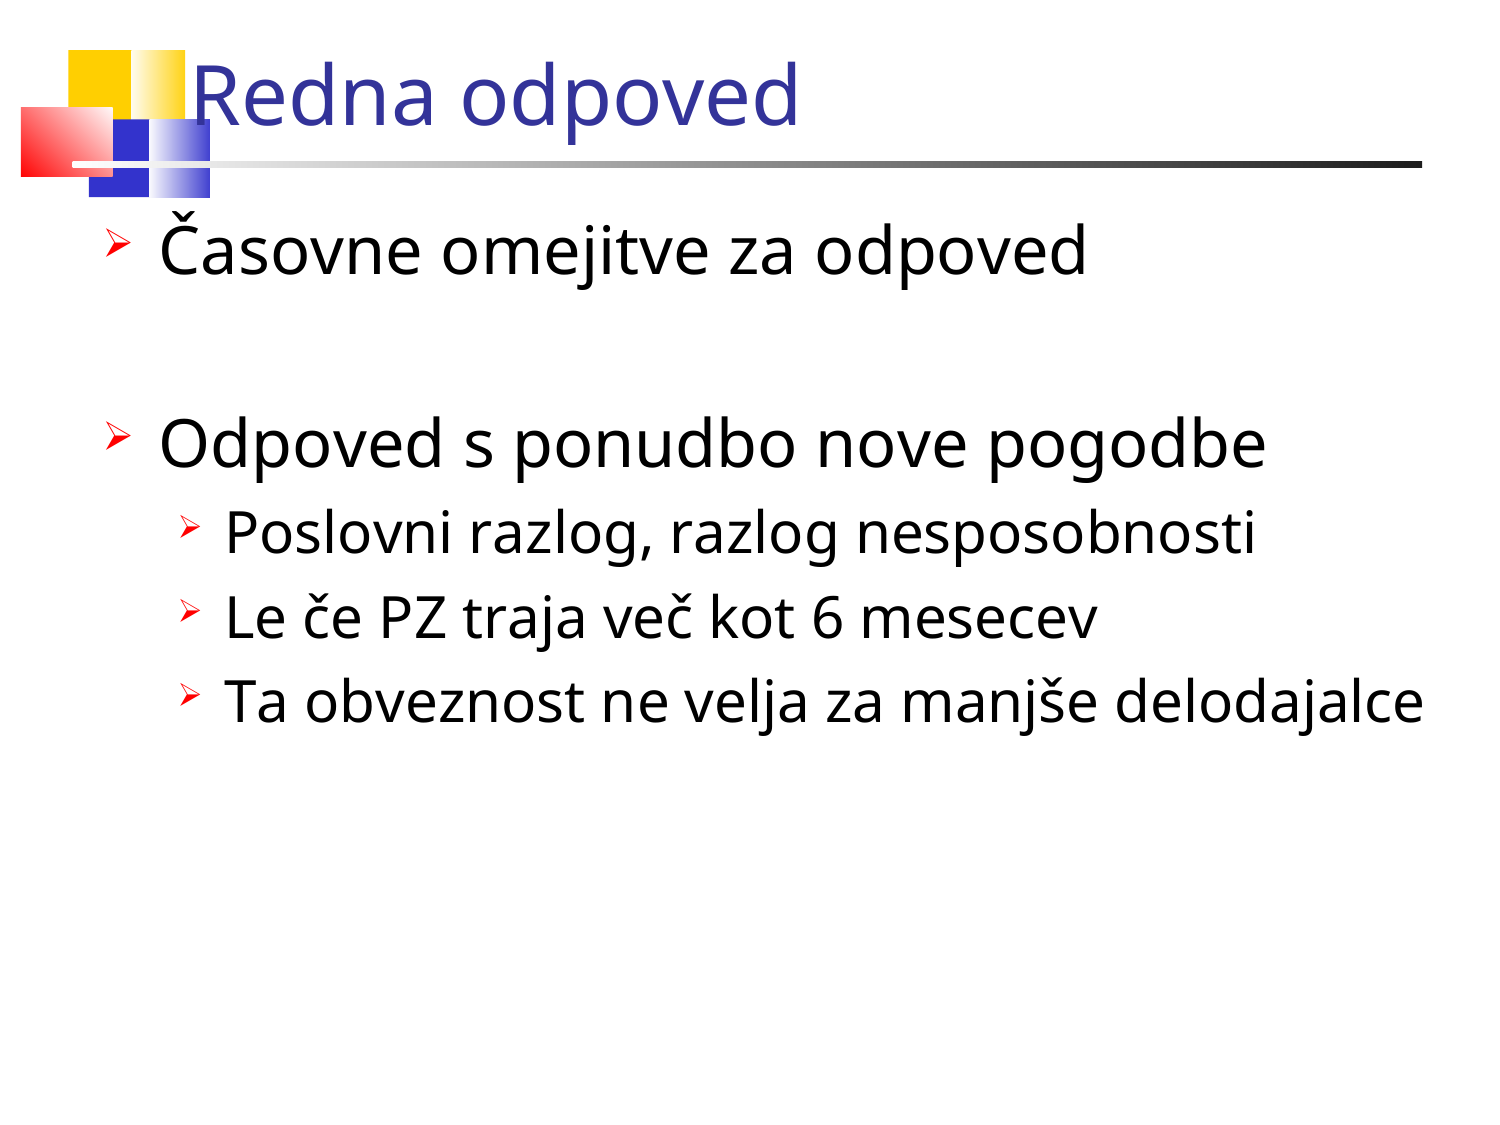

# Redna odpoved
Časovne omejitve za odpoved
Odpoved s ponudbo nove pogodbe
Poslovni razlog, razlog nesposobnosti
Le če PZ traja več kot 6 mesecev
Ta obveznost ne velja za manjše delodajalce